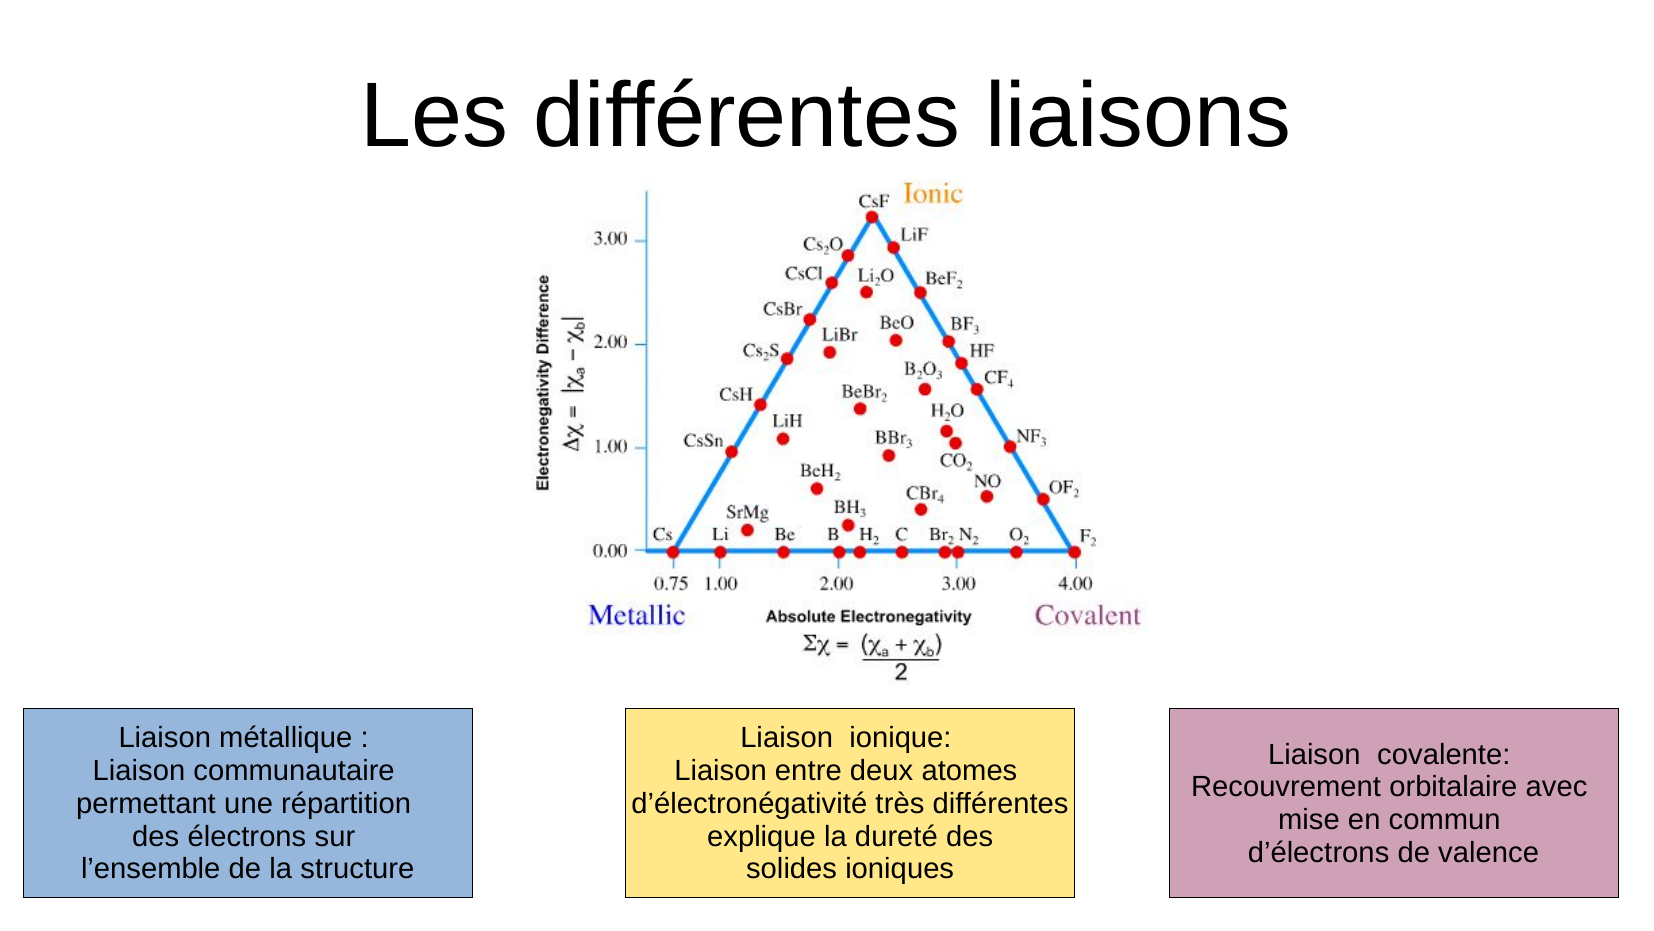

# Les différentes liaisons
Liaison métallique :
Liaison communautaire
permettant une répartition
des électrons sur
l’ensemble de la structure
Liaison ionique:
Liaison entre deux atomes
d’électronégativité très différentes
 explique la dureté des
solides ioniques
Liaison covalente:
Recouvrement orbitalaire avec
mise en commun
d’électrons de valence